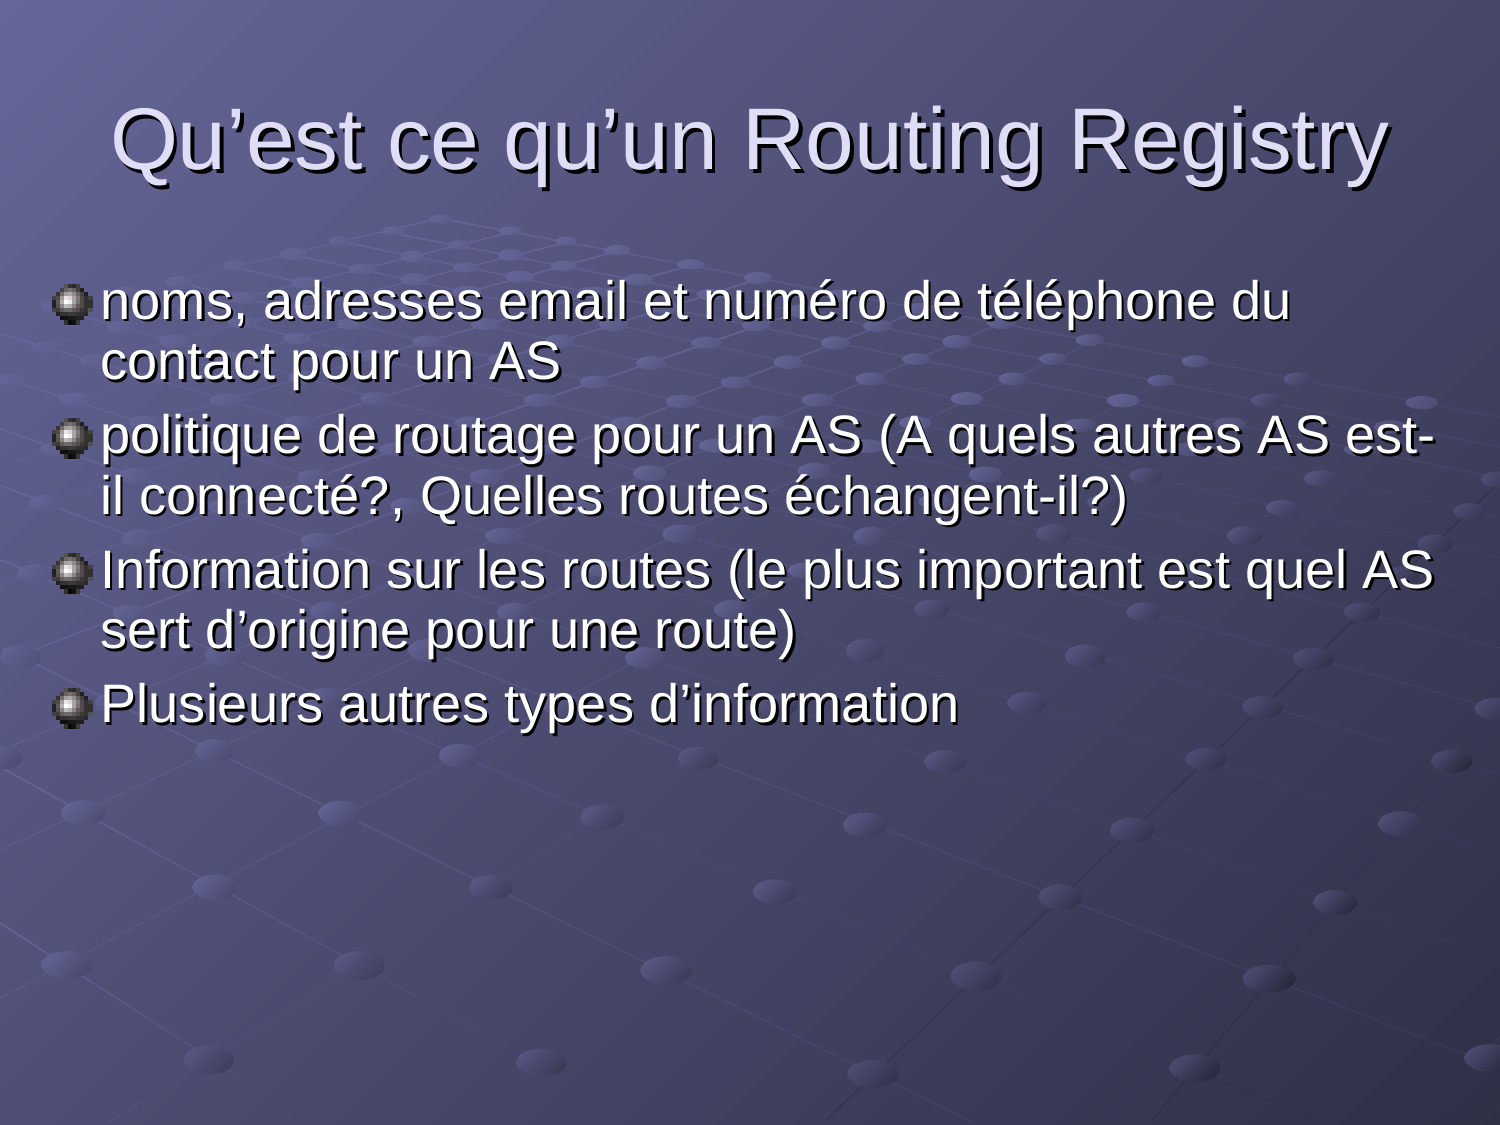

# Qu’est ce qu’un Routing Registry
noms, adresses email et numéro de téléphone du contact pour un AS
politique de routage pour un AS (A quels autres AS est- il connecté?, Quelles routes échangent-il?)
Information sur les routes (le plus important est quel AS sert d’origine pour une route)
Plusieurs autres types d’information